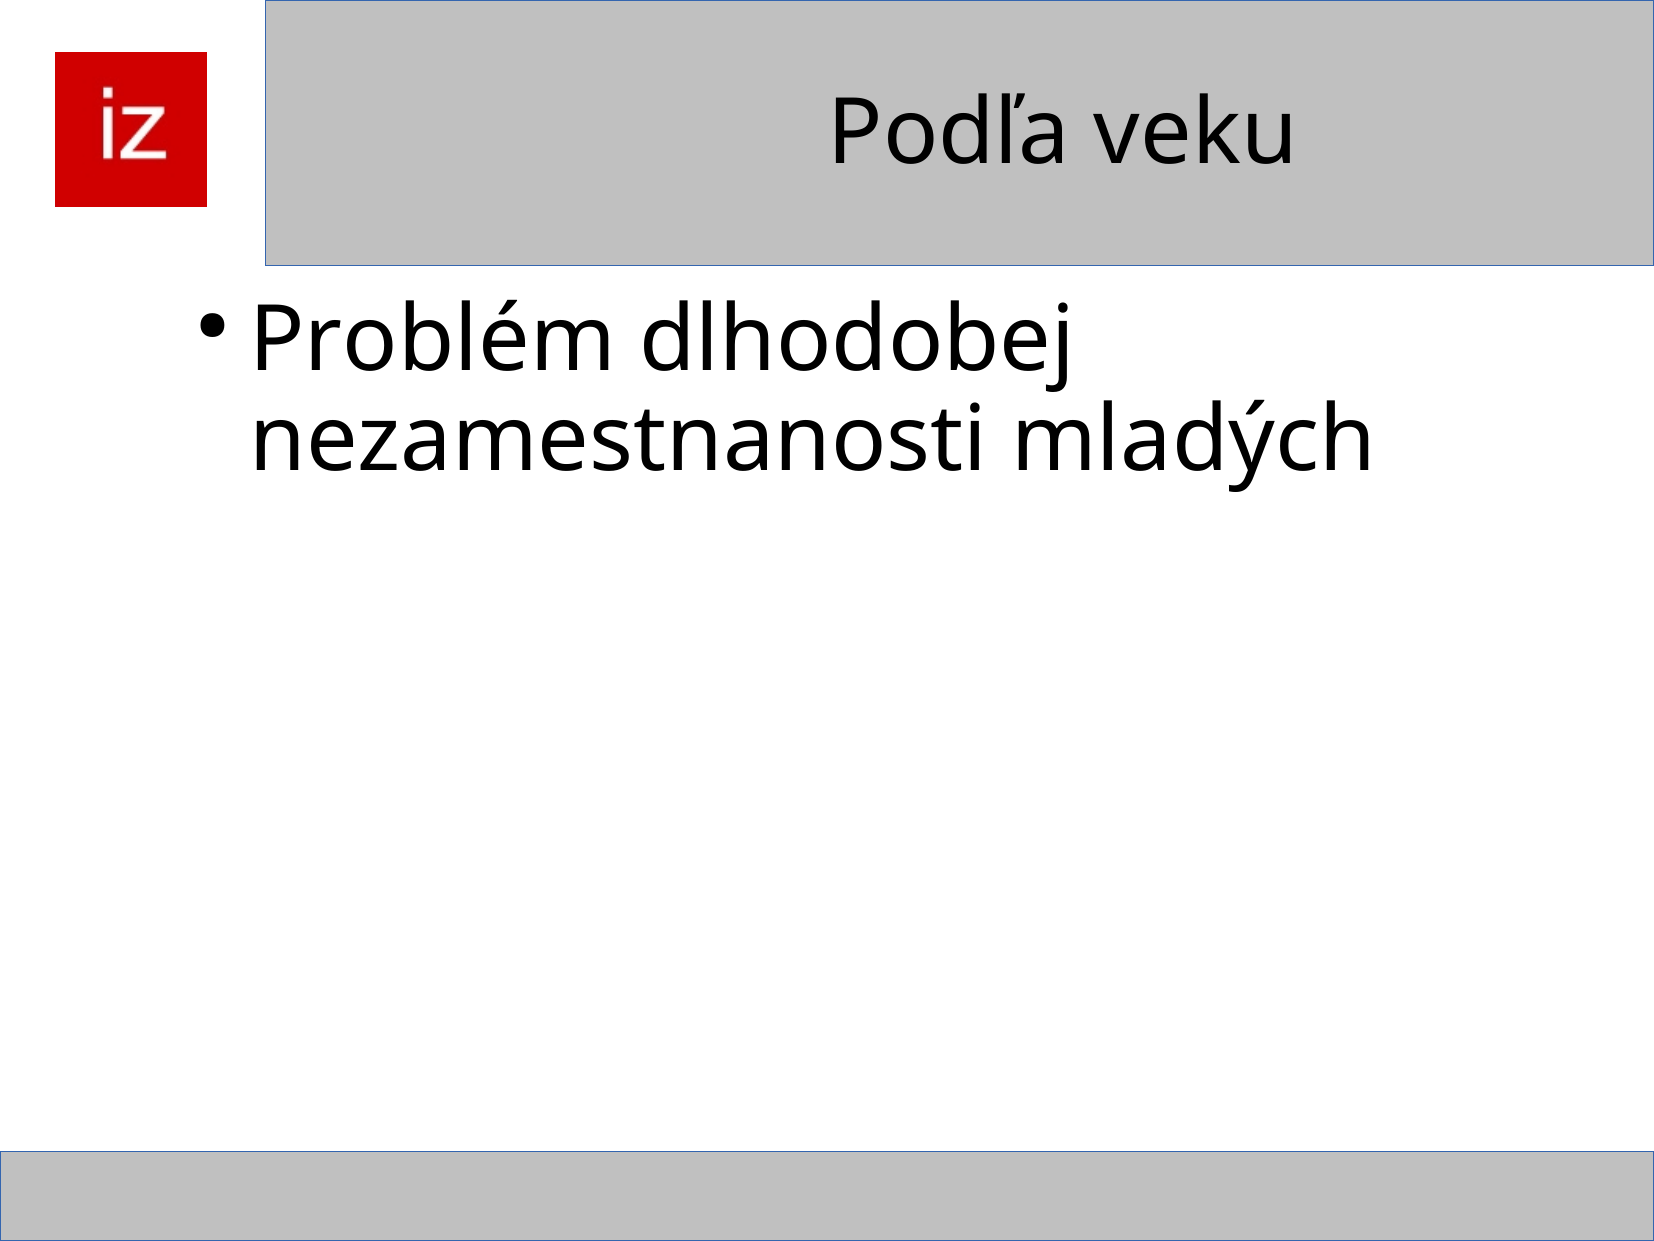

# Podľa veku
Problém dlhodobej nezamestnanosti mladých